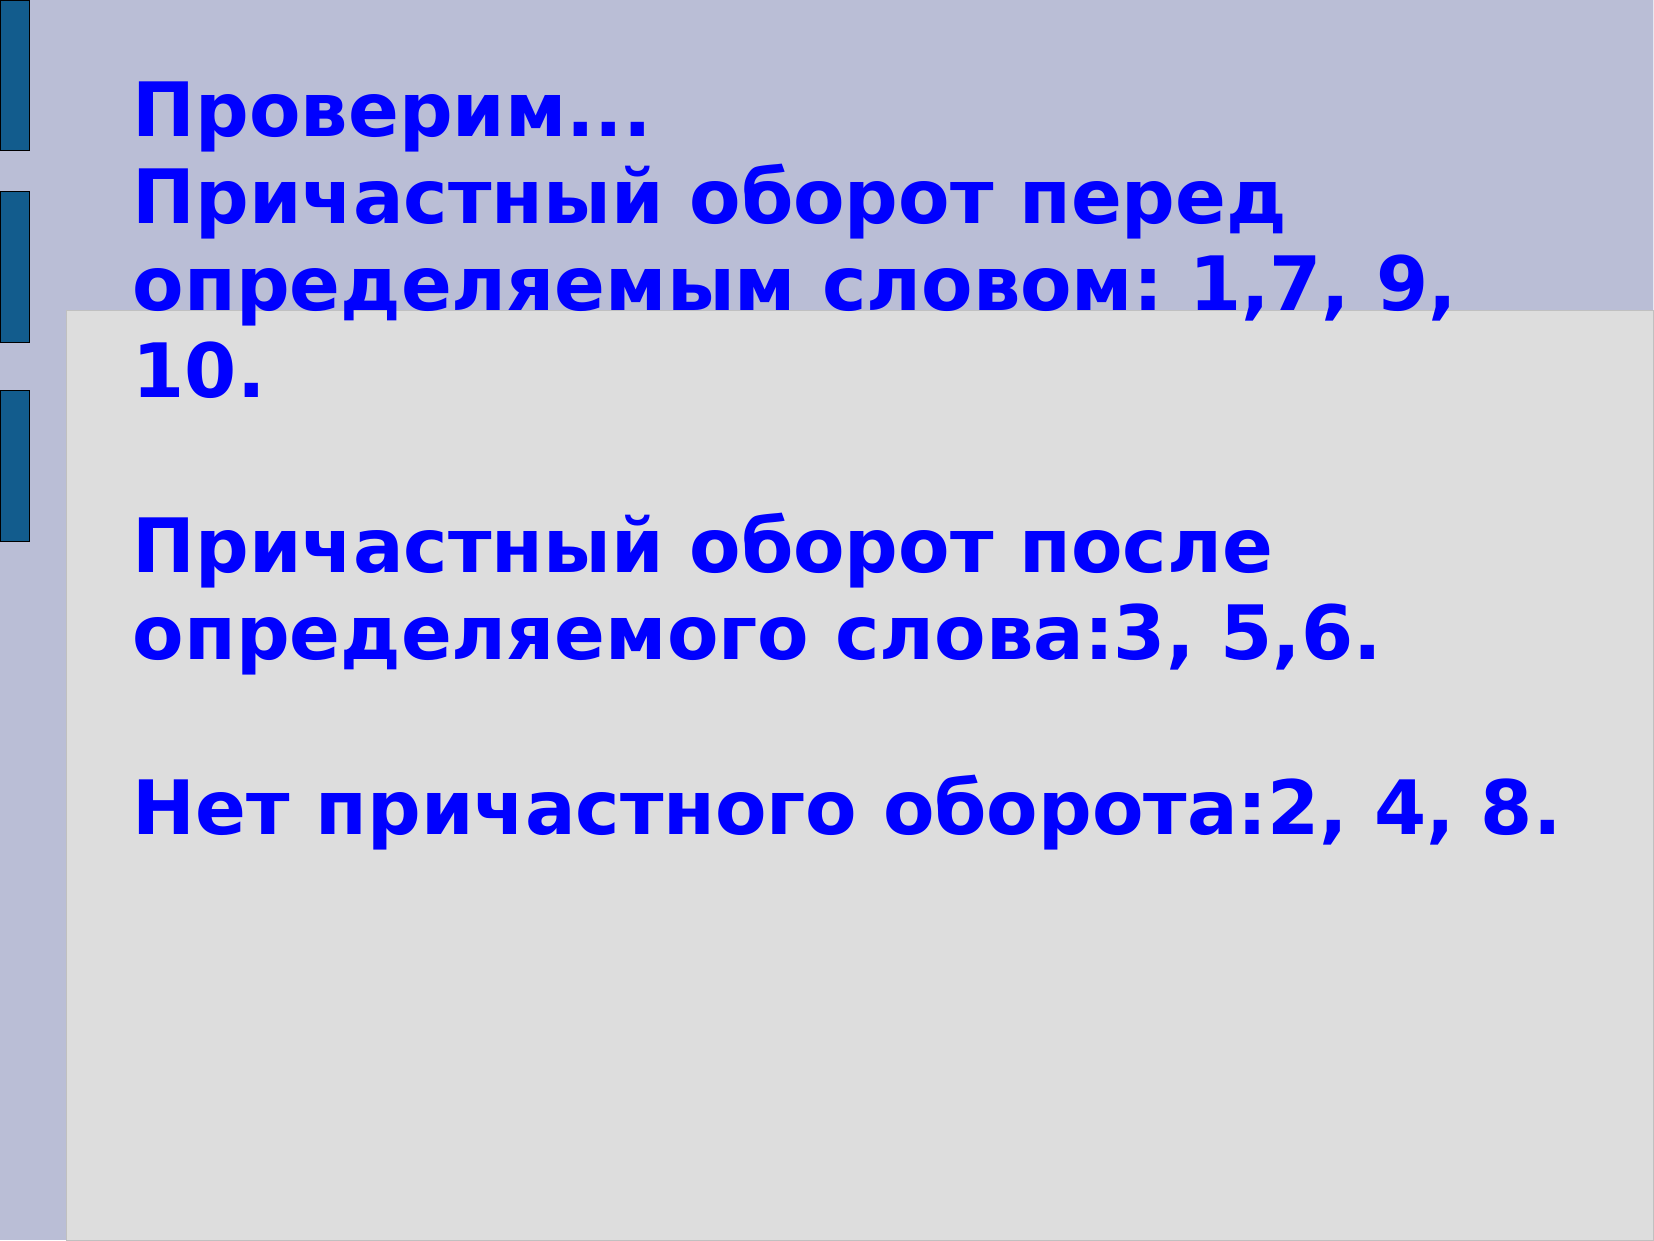

Проверим...
Причастный оборот перед определяемым словом: 1,7, 9, 10.
Причастный оборот после определяемого слова:3, 5,6.
Нет причастного оборота:2, 4, 8.